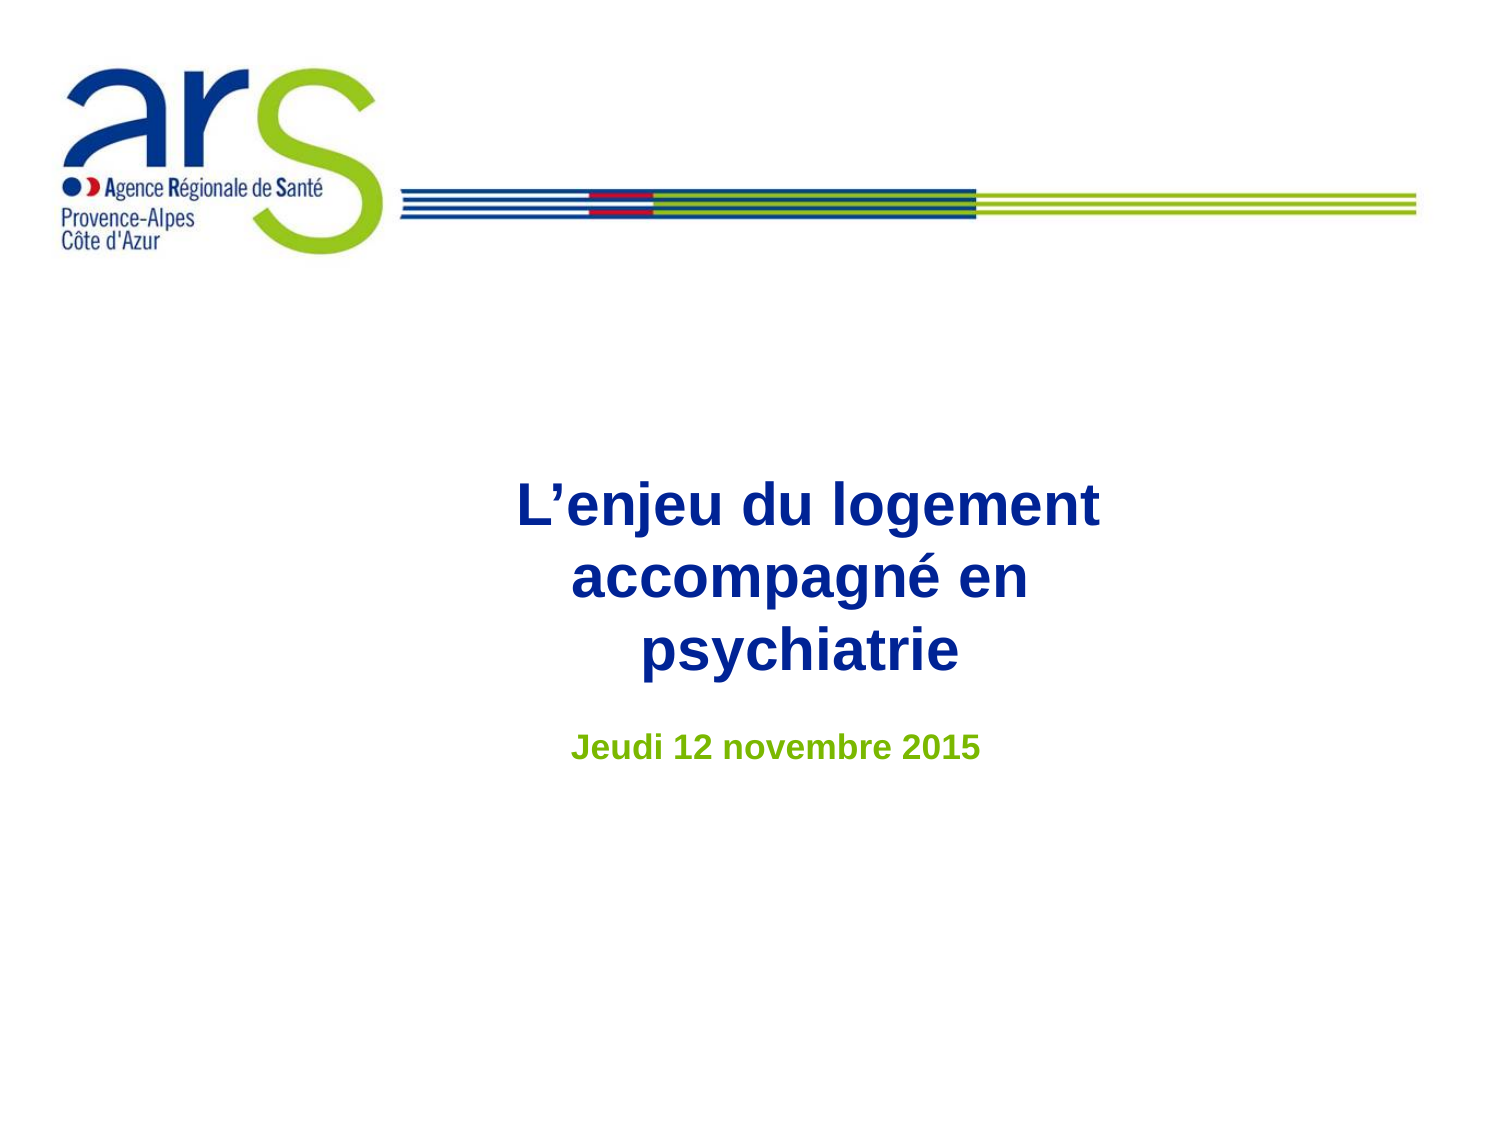

L’enjeu du logement accompagné en psychiatrie
Jeudi 12 novembre 2015